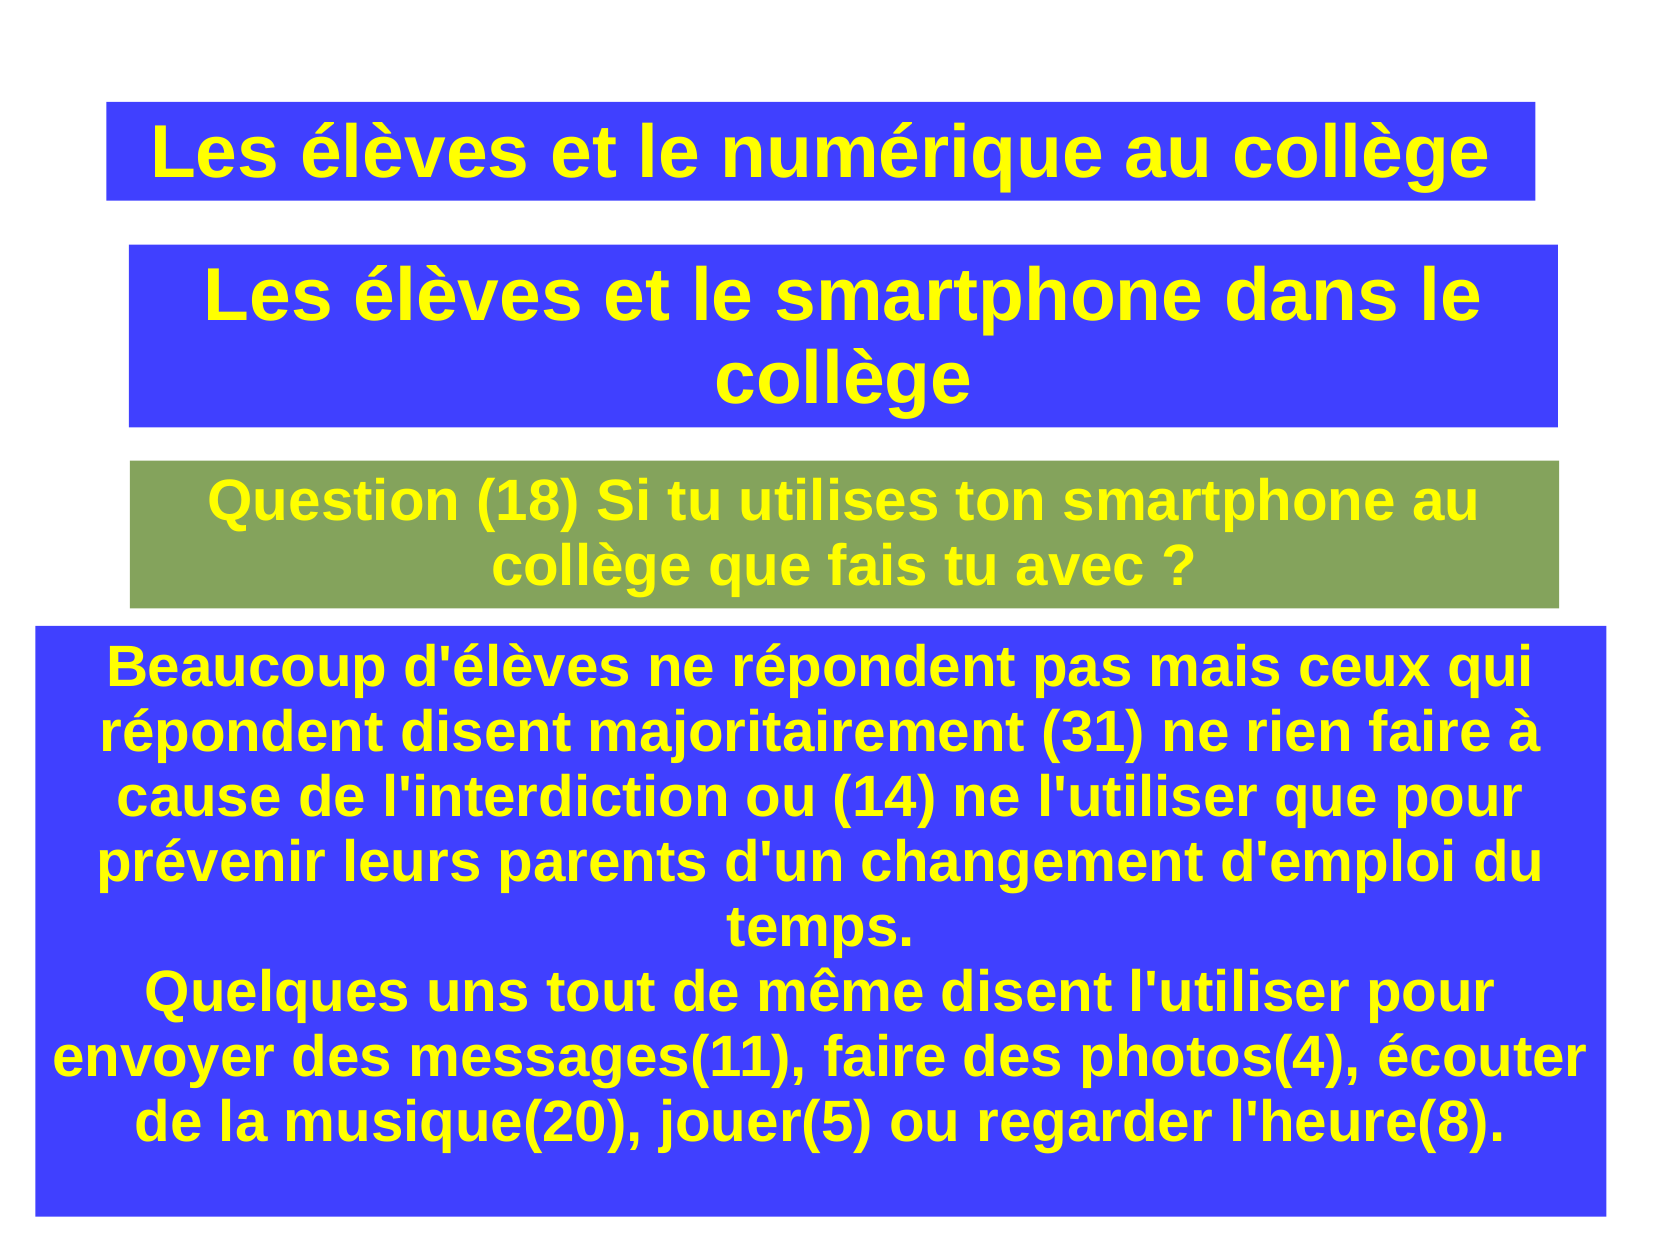

Les élèves et le numérique au collège
Les élèves et le smartphone dans le collège
Question (18) Si tu utilises ton smartphone au collège que fais tu avec ?
Beaucoup d'élèves ne répondent pas mais ceux qui répondent disent majoritairement (31) ne rien faire à cause de l'interdiction ou (14) ne l'utiliser que pour prévenir leurs parents d'un changement d'emploi du temps.
Quelques uns tout de même disent l'utiliser pour envoyer des messages(11), faire des photos(4), écouter de la musique(20), jouer(5) ou regarder l'heure(8).